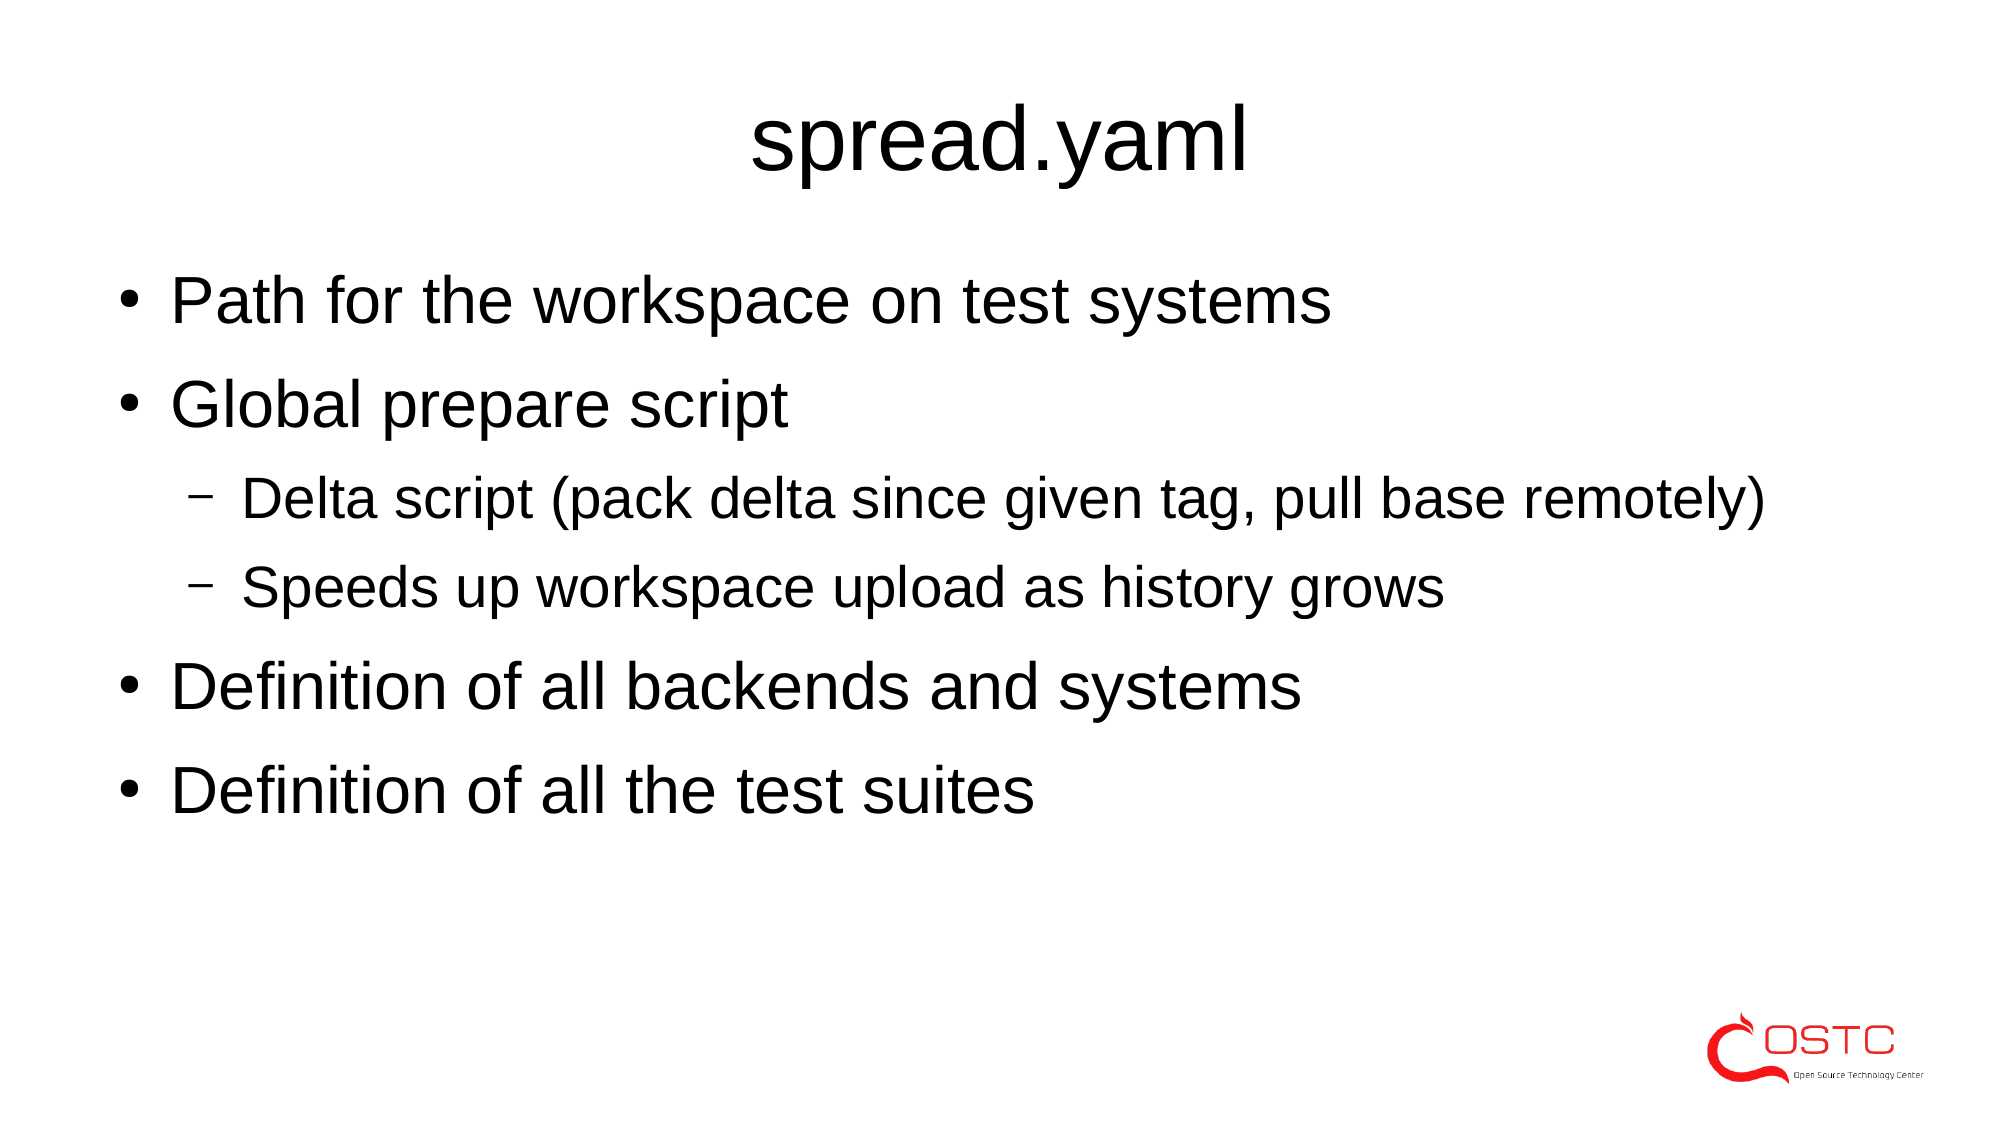

# spread.yaml
Path for the workspace on test systems
Global prepare script
Delta script (pack delta since given tag, pull base remotely)
Speeds up workspace upload as history grows
Definition of all backends and systems
Definition of all the test suites